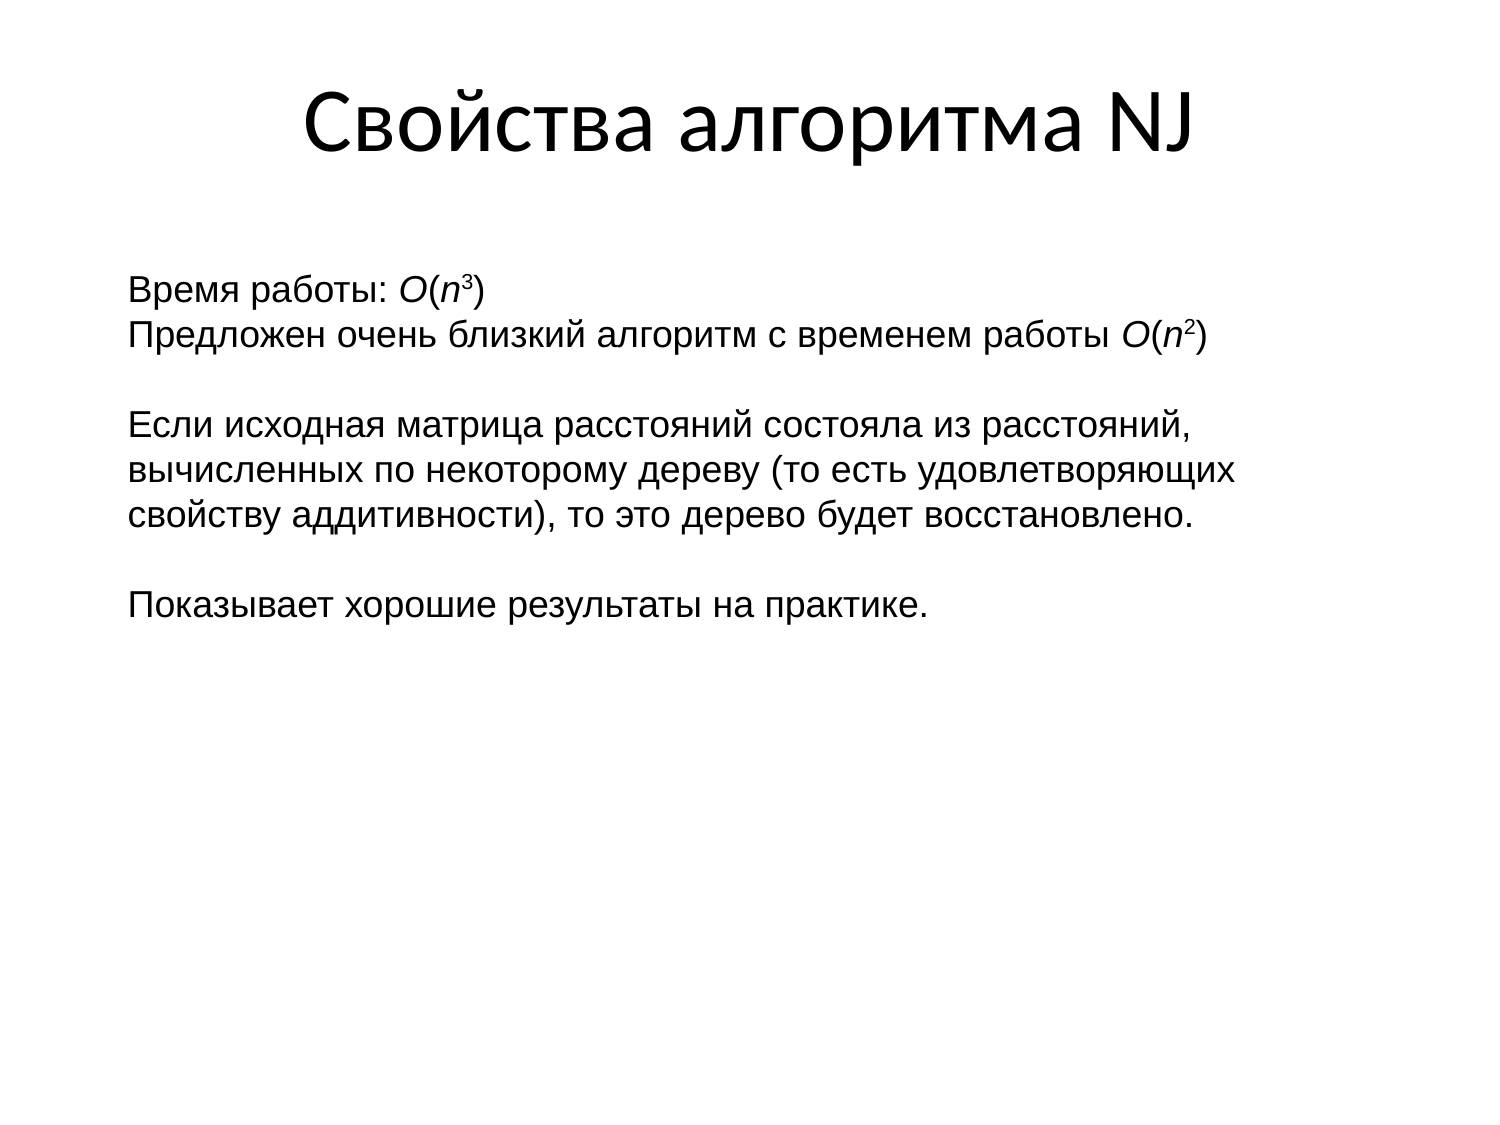

# Свойства алгоритма NJ
Время работы: O(n3)
Предложен очень близкий алгоритм с временем работы O(n2)
Если исходная матрица расстояний состояла из расстояний, вычисленных по некоторому дереву (то есть удовлетворяющих свойству аддитивности), то это дерево будет восстановлено.
Показывает хорошие результаты на практике.